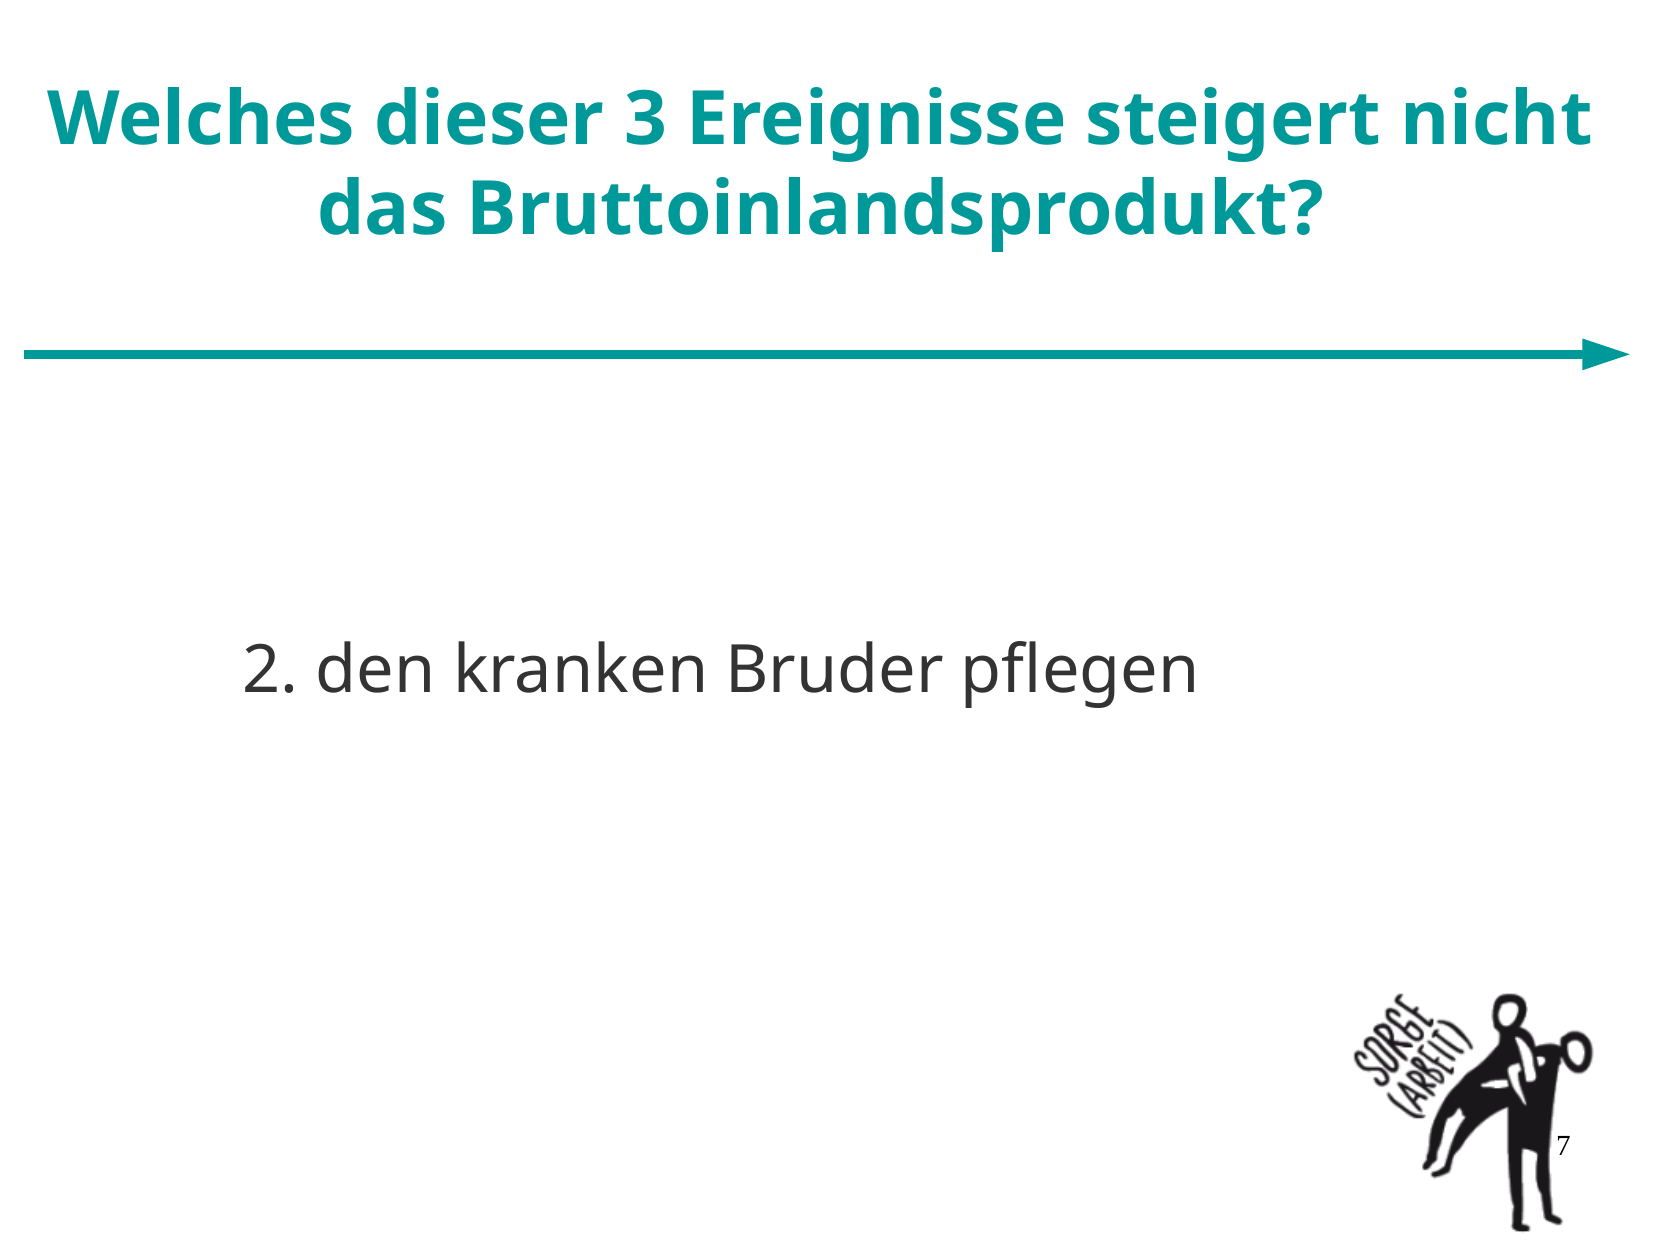

# Welches dieser 3 Ereignisse steigert nicht das Bruttoinlandsprodukt?
2. den kranken Bruder pflegen
7